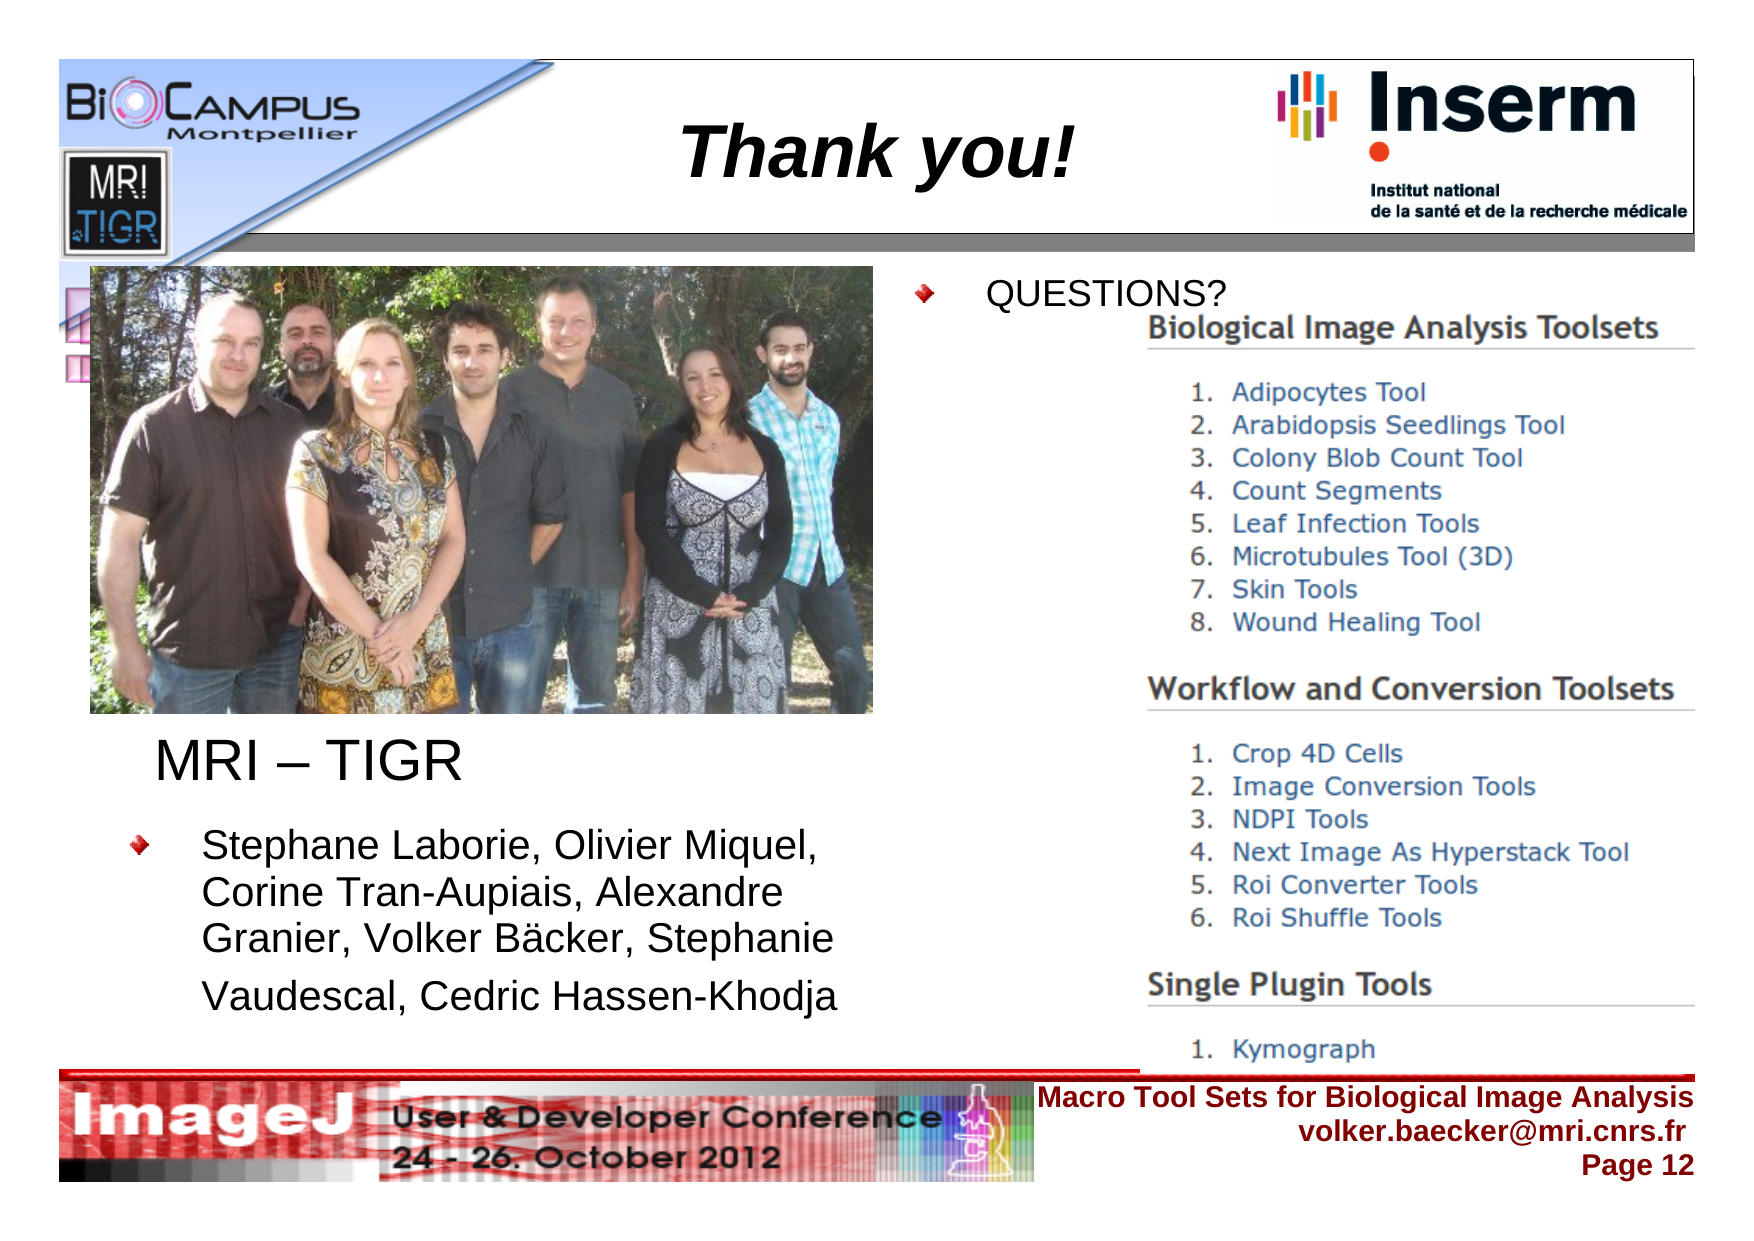

# Thank you!
MRI – TIGR
Stephane Laborie, Olivier Miquel, Corine Tran-Aupiais, Alexandre Granier, Volker Bäcker, Stephanie Vaudescal, Cedric Hassen-Khodja
QUESTIONS?